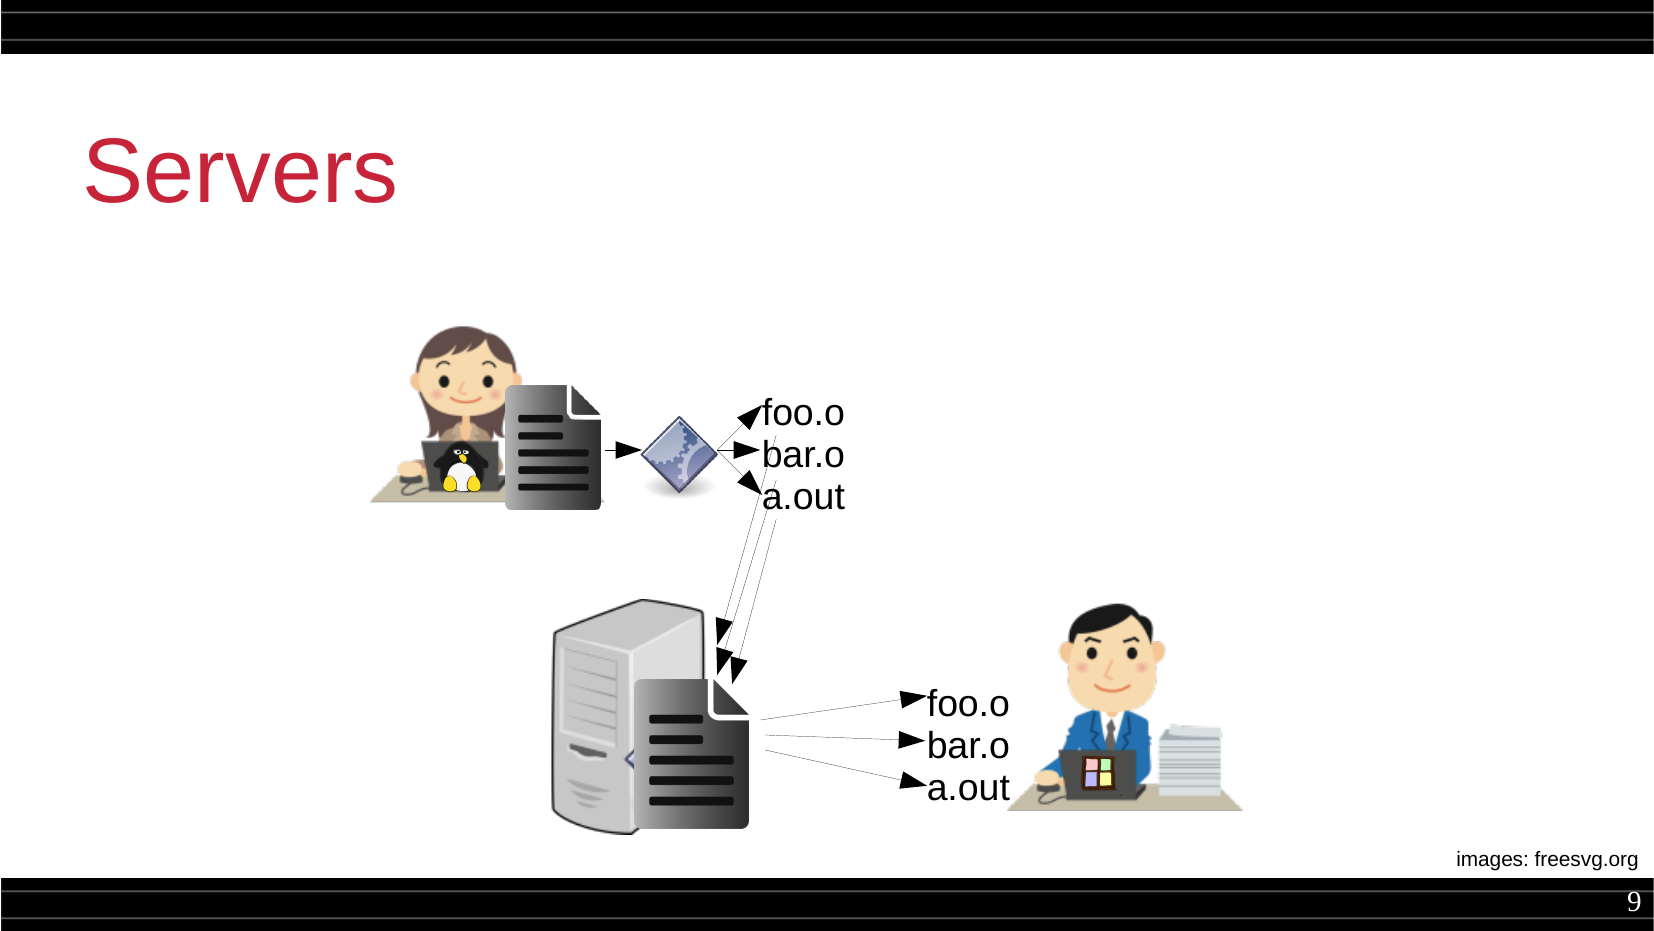

# Servers
foo.o
bar.o
a.out
foo.o
bar.o
a.out
images: freesvg.org